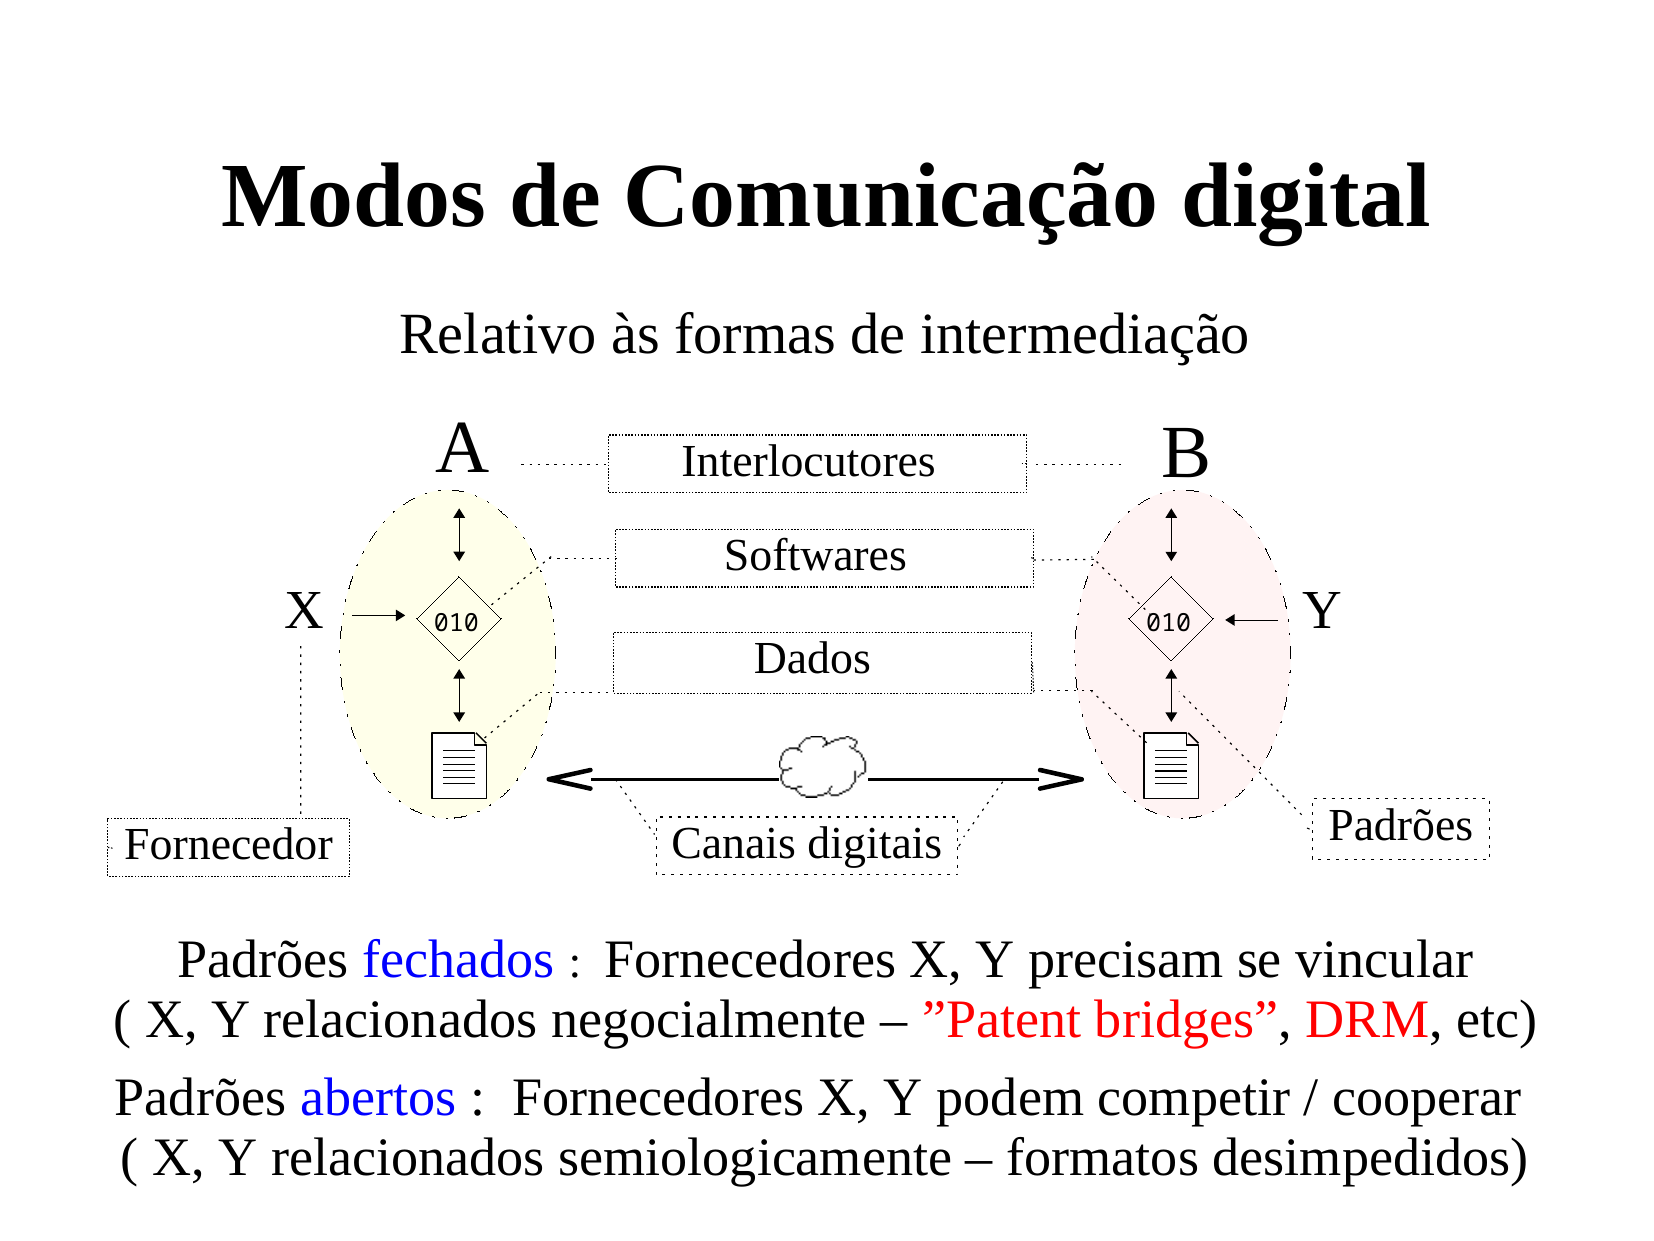

# Modos de Comunicação digital
Relativo às formas de intermediação
A
B
010
010
X
Y